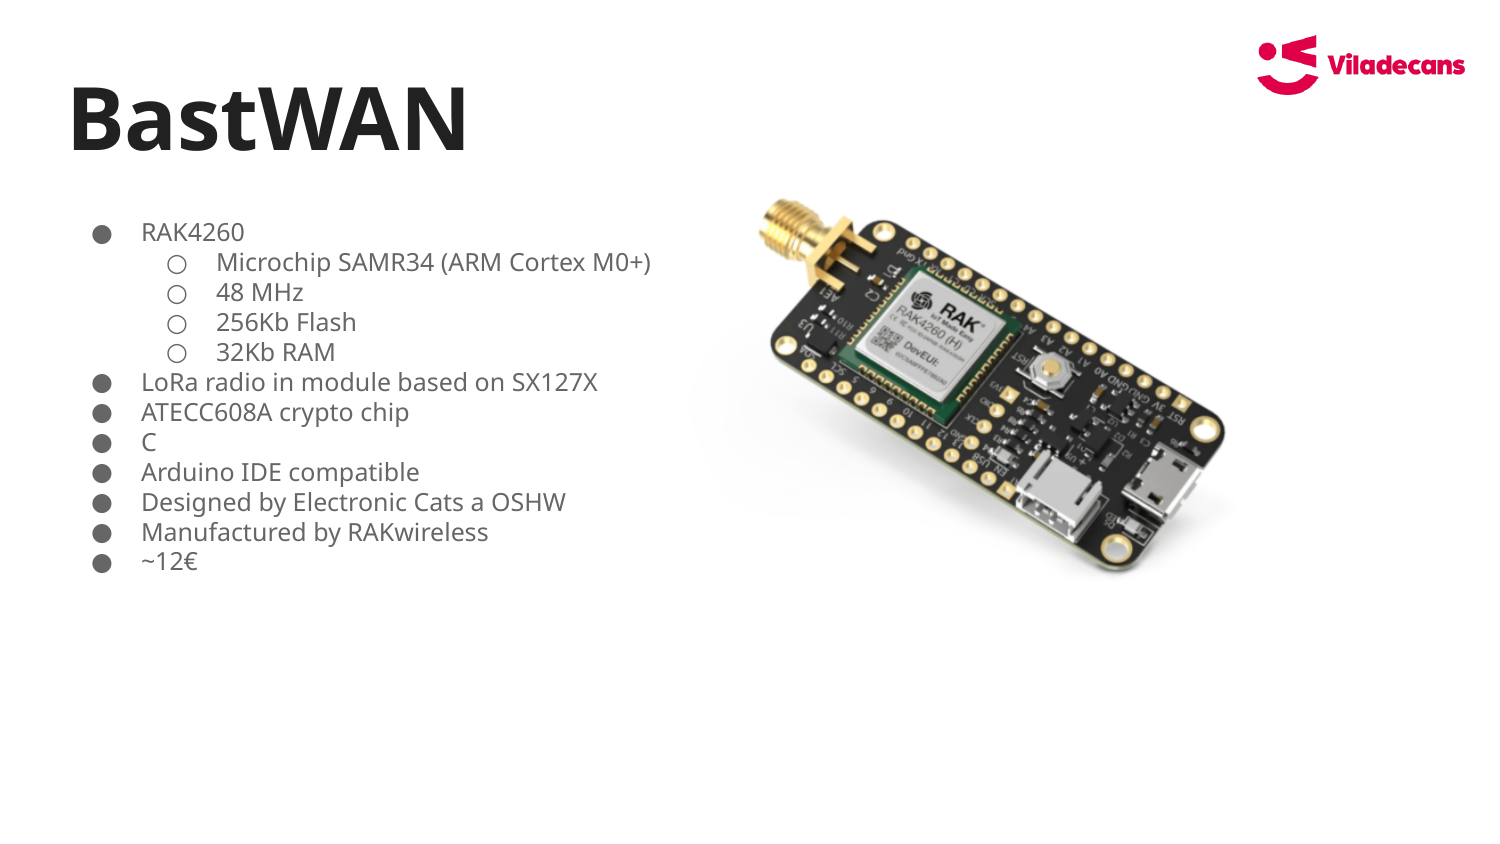

# BastWAN
RAK4260
Microchip SAMR34 (ARM Cortex M0+)
48 MHz
256Kb Flash
32Kb RAM
LoRa radio in module based on SX127X
ATECC608A crypto chip
C
Arduino IDE compatible
Designed by Electronic Cats a OSHW
Manufactured by RAKwireless
~12€